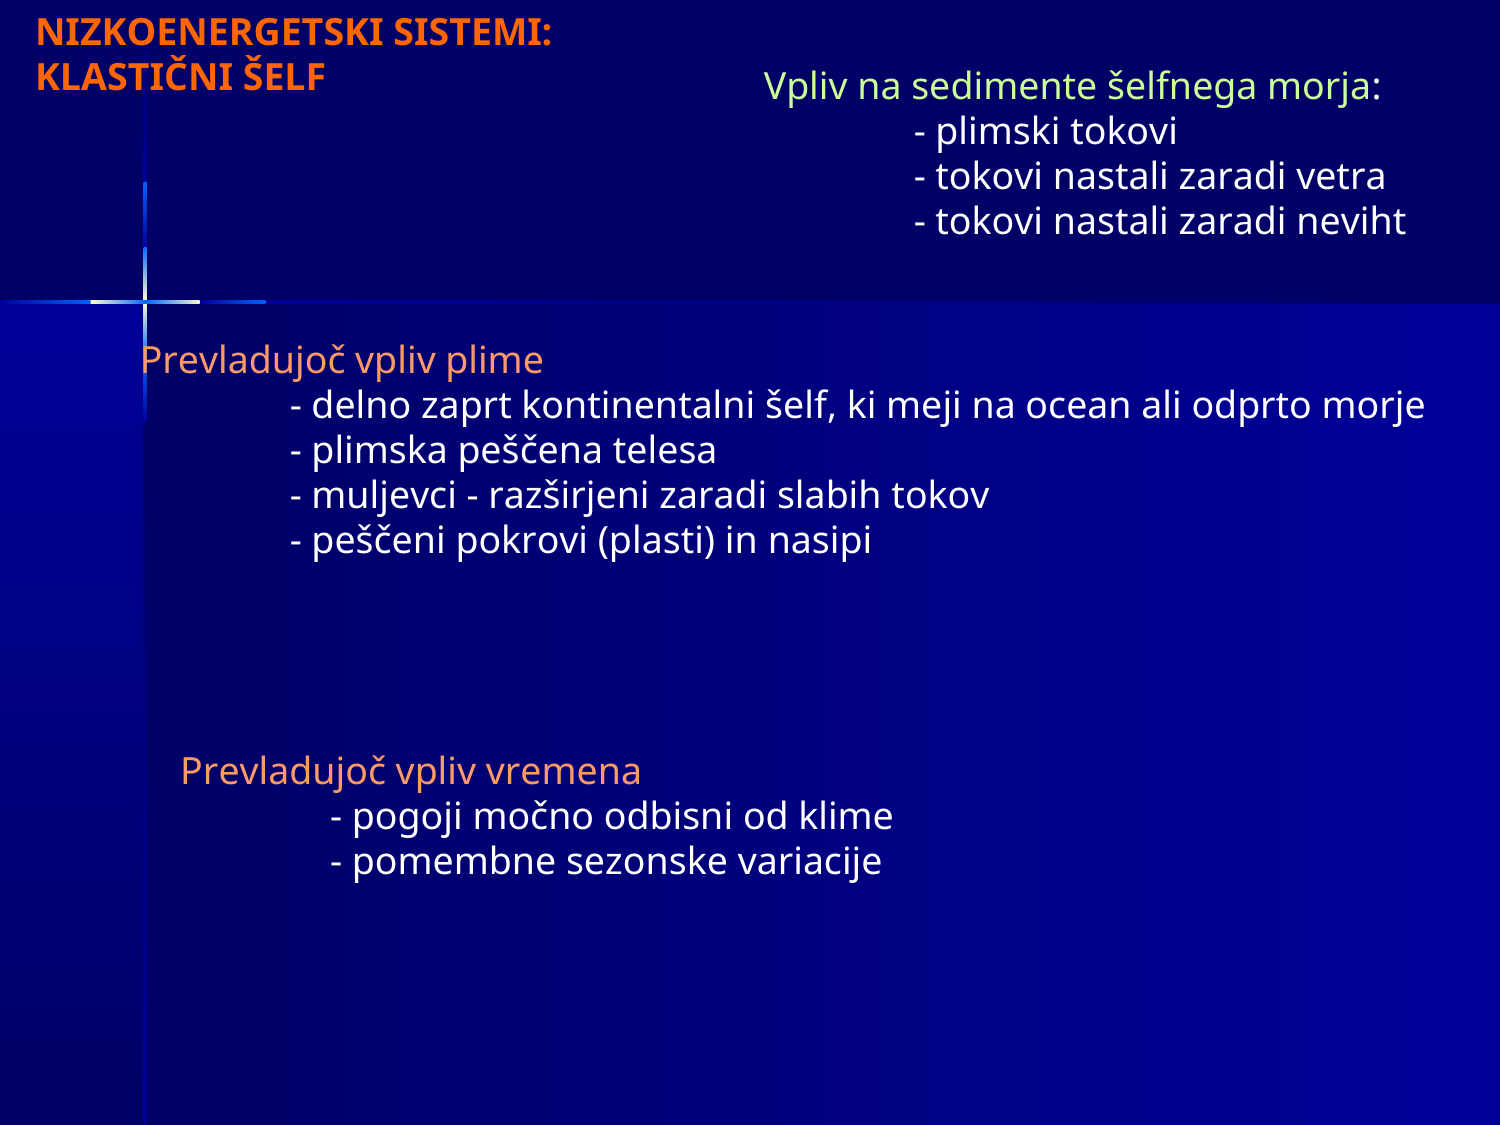

NIZKOENERGETSKI SISTEMI:
KLASTIČNI ŠELF
Vpliv na sedimente šelfnega morja:
	- plimski tokovi
	- tokovi nastali zaradi vetra
	- tokovi nastali zaradi neviht
Prevladujoč vpliv plime
	- delno zaprt kontinentalni šelf, ki meji na ocean ali odprto morje
	- plimska peščena telesa
	- muljevci - razširjeni zaradi slabih tokov
	- peščeni pokrovi (plasti) in nasipi
Prevladujoč vpliv vremena
	- pogoji močno odbisni od klime
	- pomembne sezonske variacije